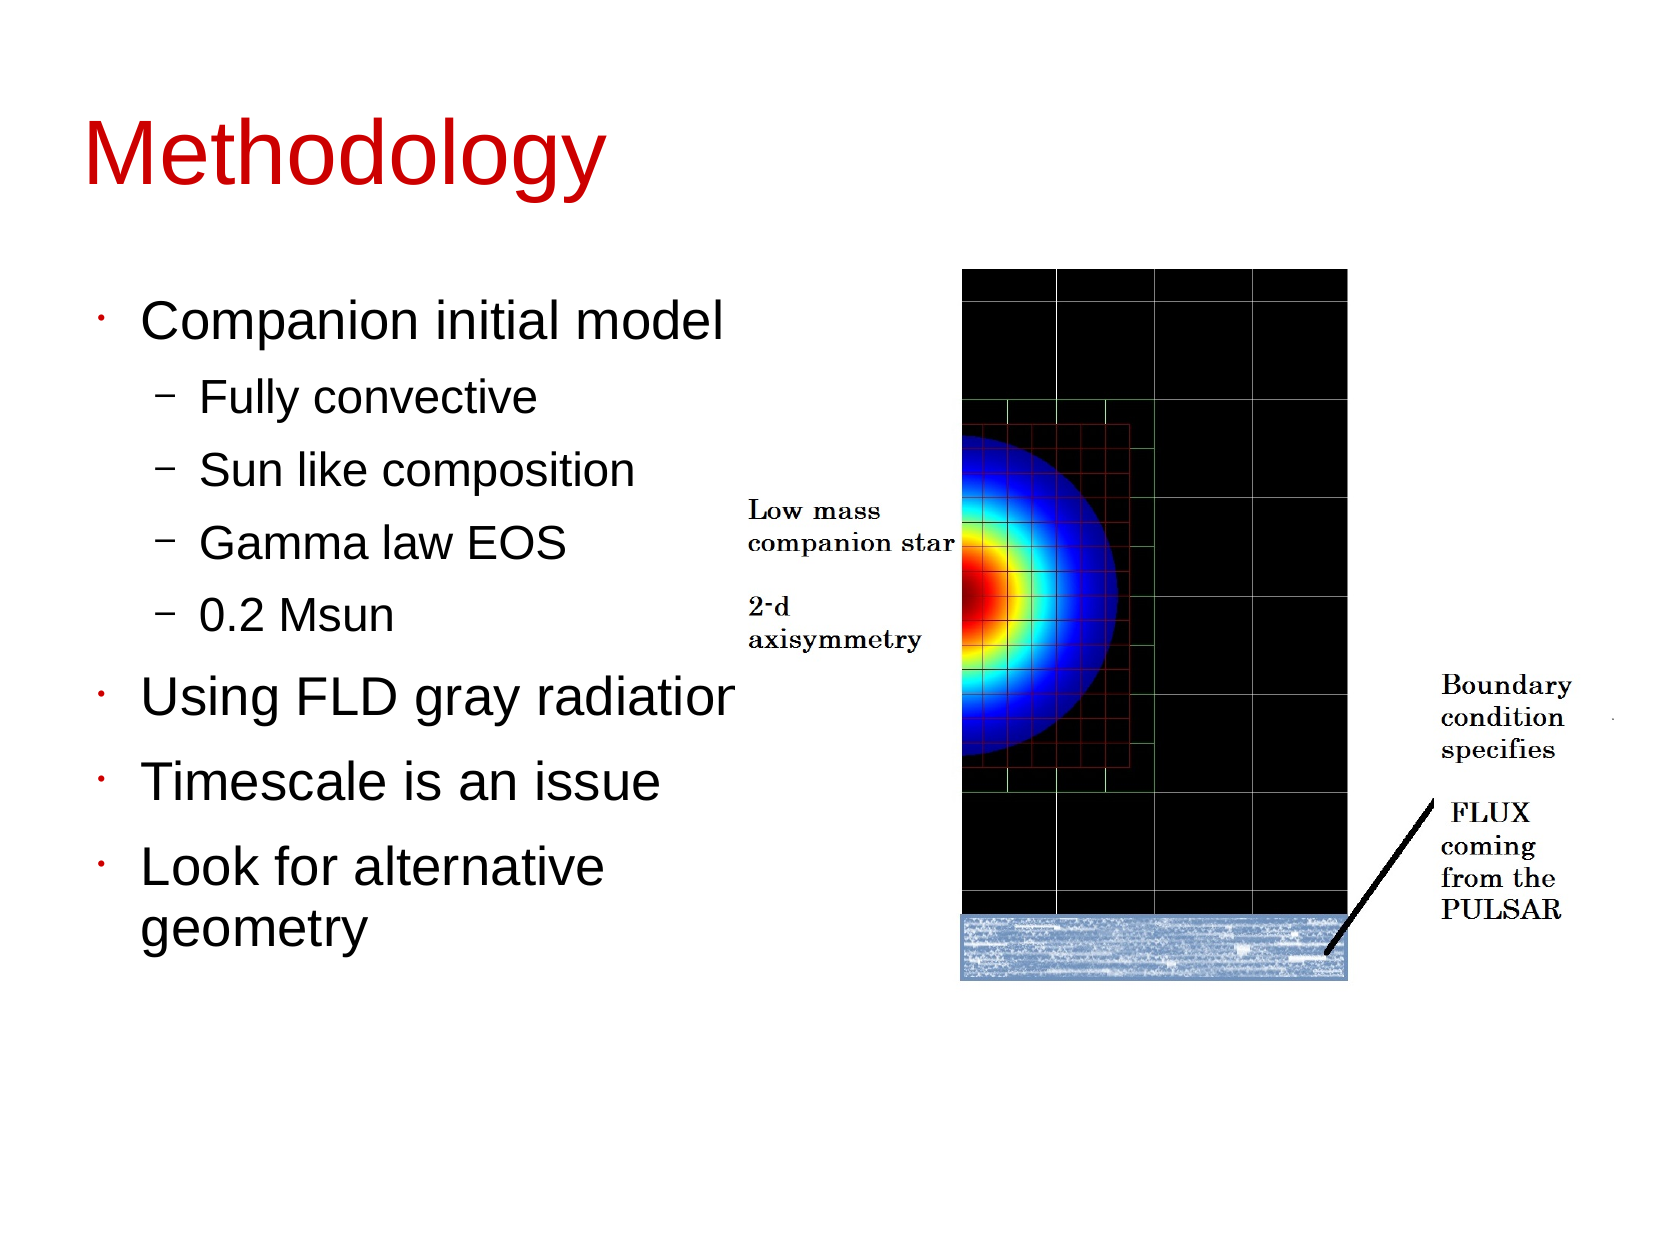

# Methodology
Companion initial model
Fully convective
Sun like composition
Gamma law EOS
0.2 Msun
Using FLD gray radiation
Timescale is an issue
Look for alternative geometry